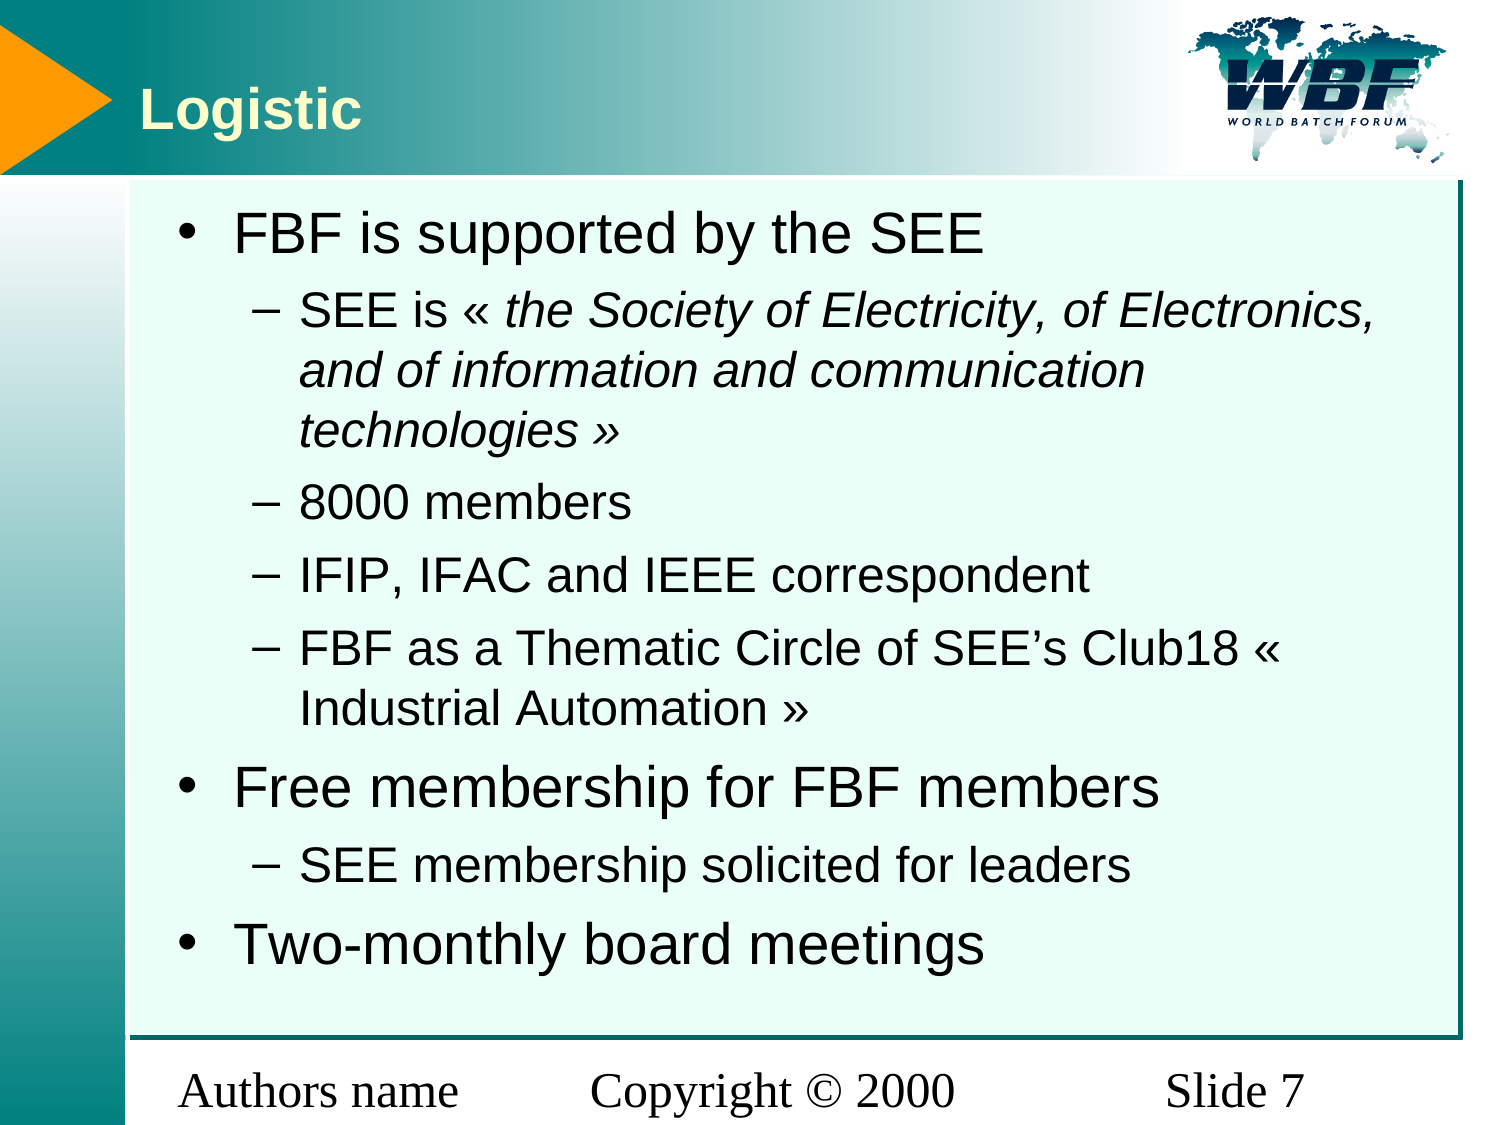

# Logistic
FBF is supported by the SEE
SEE is « the Society of Electricity, of Electronics, and of information and communication technologies »
8000 members
IFIP, IFAC and IEEE correspondent
FBF as a Thematic Circle of SEE’s Club18 «  Industrial Automation »
Free membership for FBF members
SEE membership solicited for leaders
Two-monthly board meetings
7